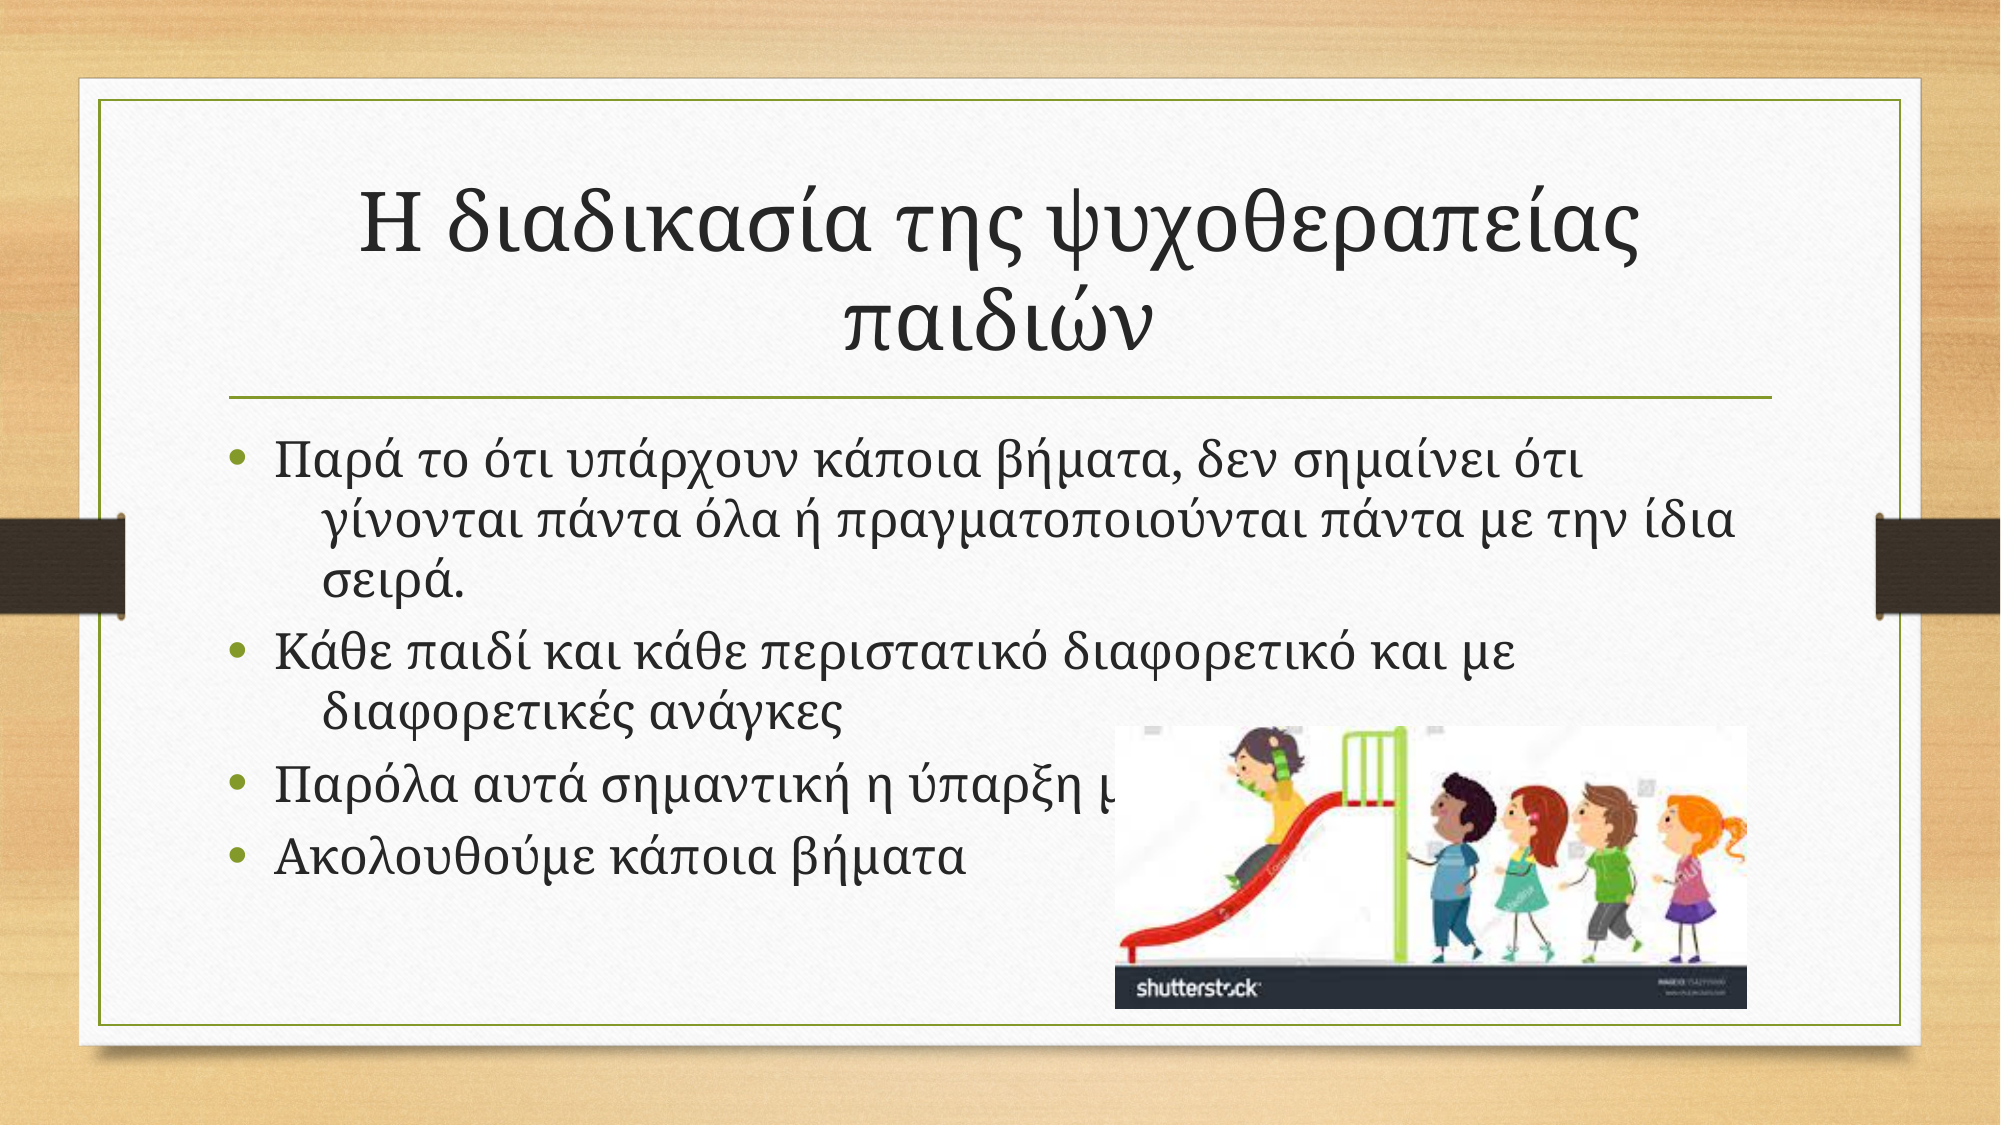

# Η διαδικασία της ψυχοθεραπείας παιδιών
Παρά το ότι υπάρχουν κάποια βήματα, δεν σημαίνει ότι γίνονται πάντα όλα ή πραγματοποιούνται πάντα με την ίδια σειρά.
Κάθε παιδί και κάθε περιστατικό διαφορετικό και με διαφορετικές ανάγκες
Παρόλα αυτά σημαντική η ύπαρξη μιας δομής
Ακολουθούμε κάποια βήματα